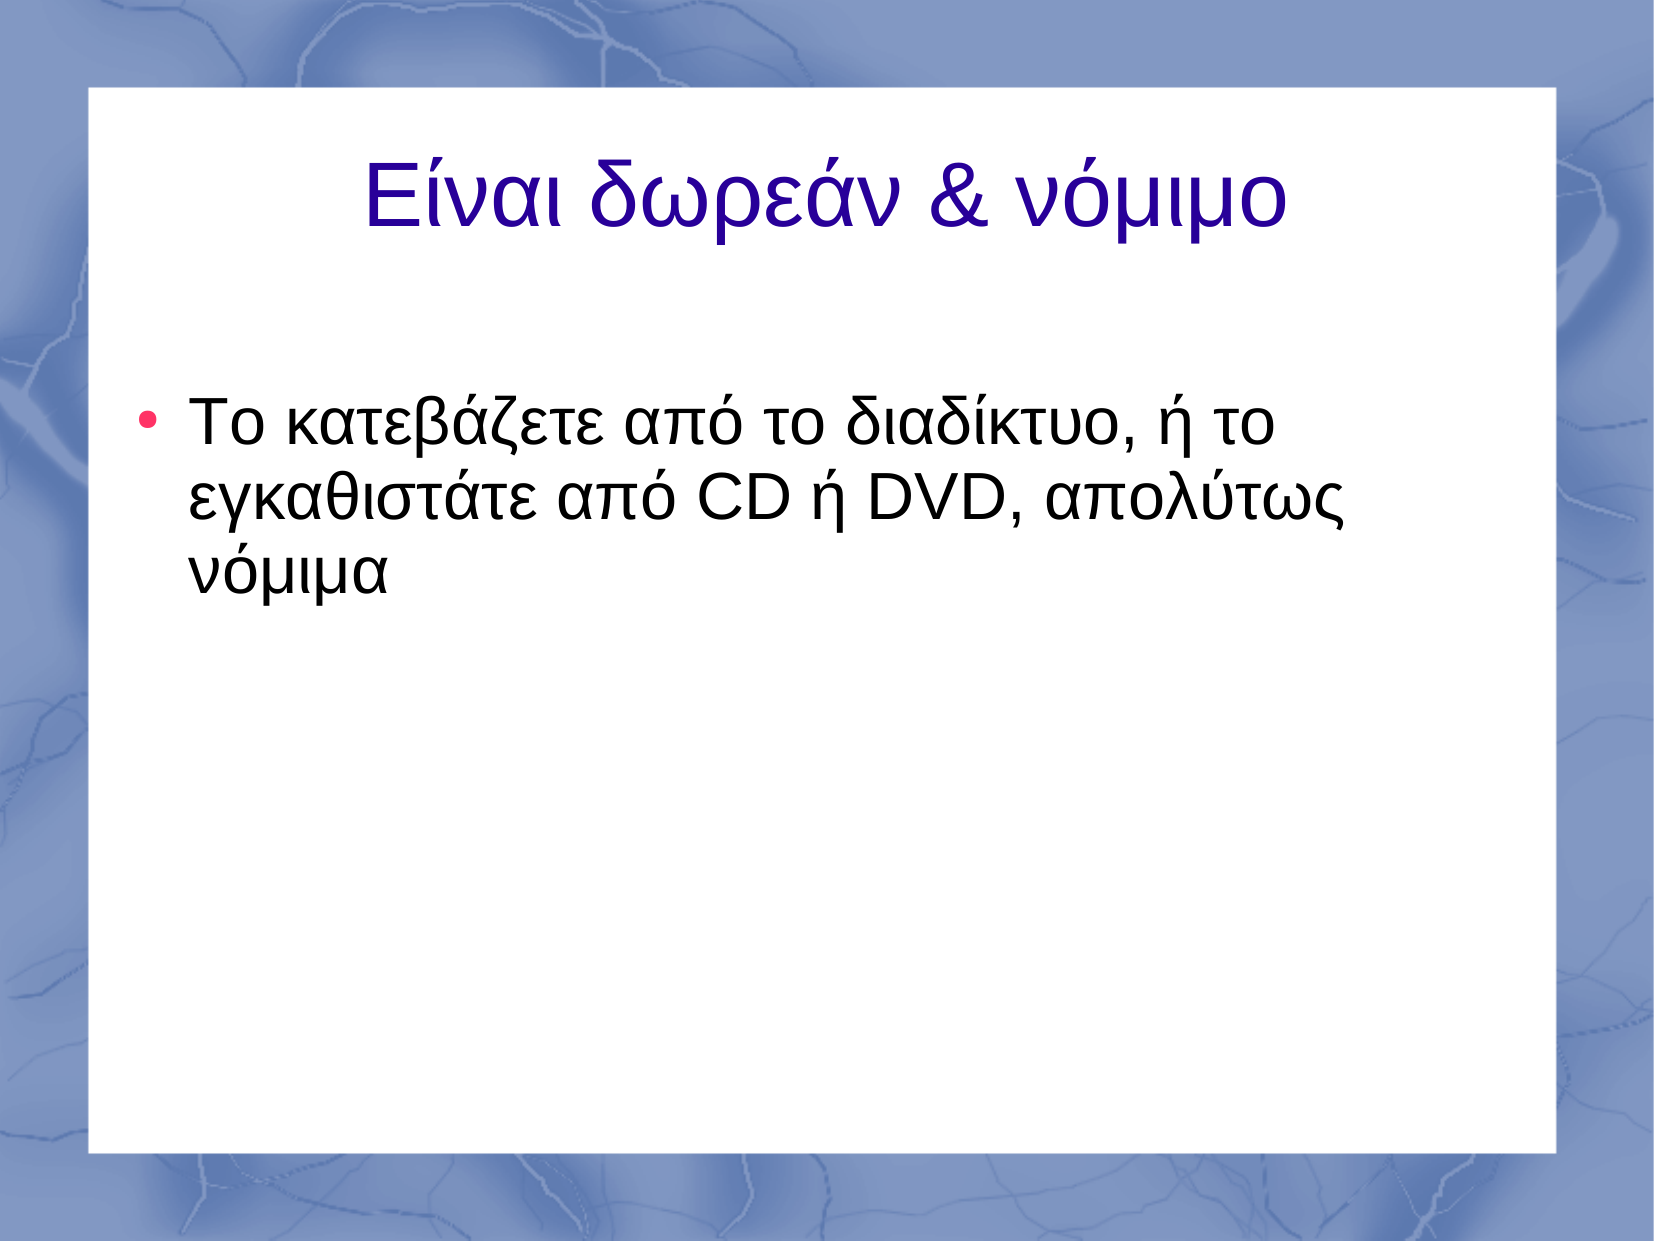

# Είναι δωρεάν & νόμιμο
Το κατεβάζετε από το διαδίκτυο, ή το εγκαθιστάτε από CD ή DVD, απολύτως νόμιμα